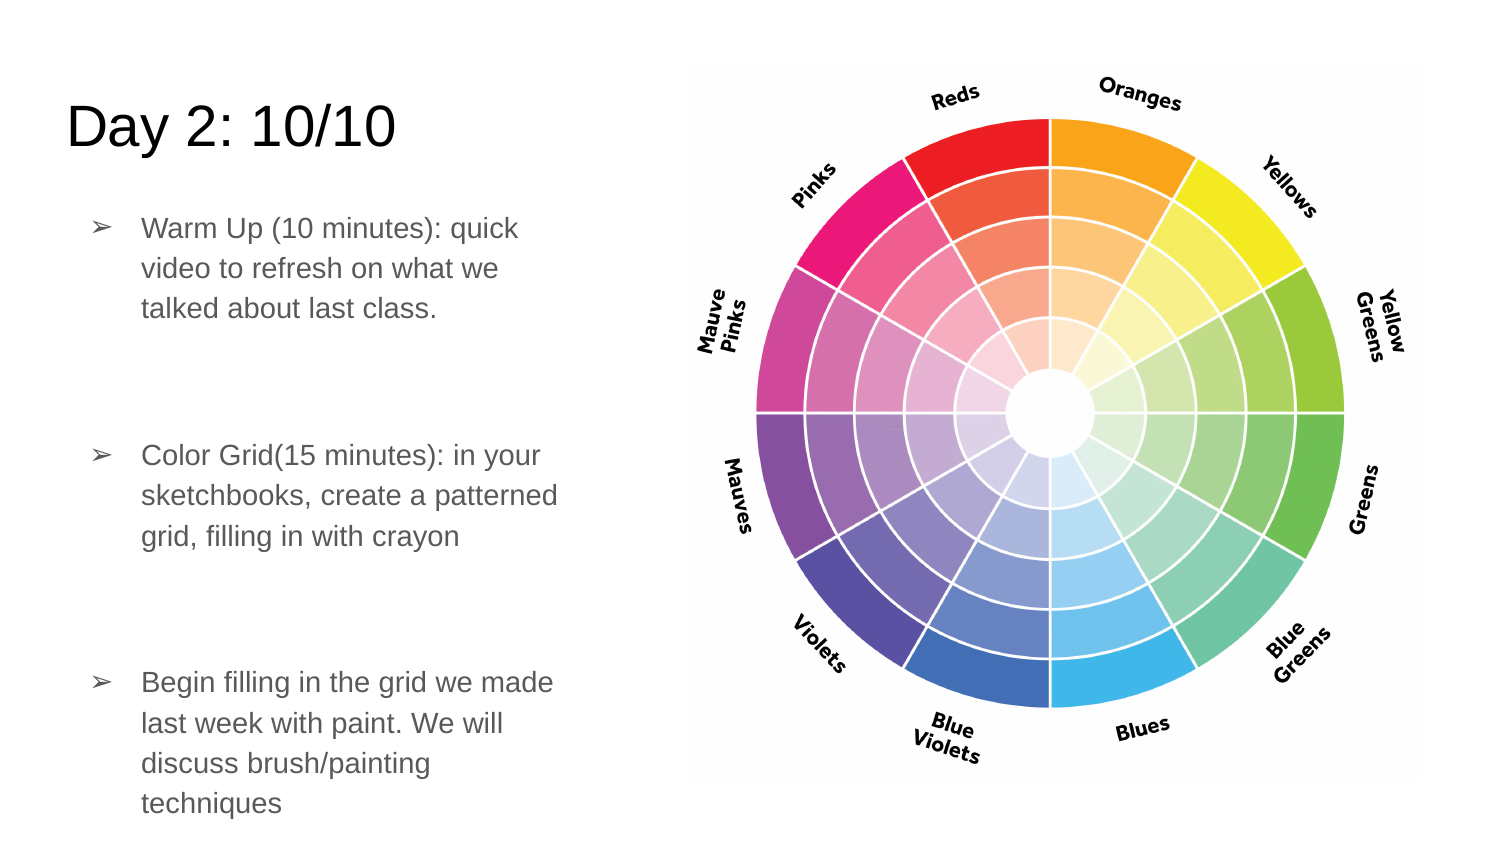

# Day 2: 10/10
Warm Up (10 minutes): quick video to refresh on what we talked about last class.
Color Grid(15 minutes): in your sketchbooks, create a patterned grid, filling in with crayon
Begin filling in the grid we made last week with paint. We will discuss brush/painting techniques